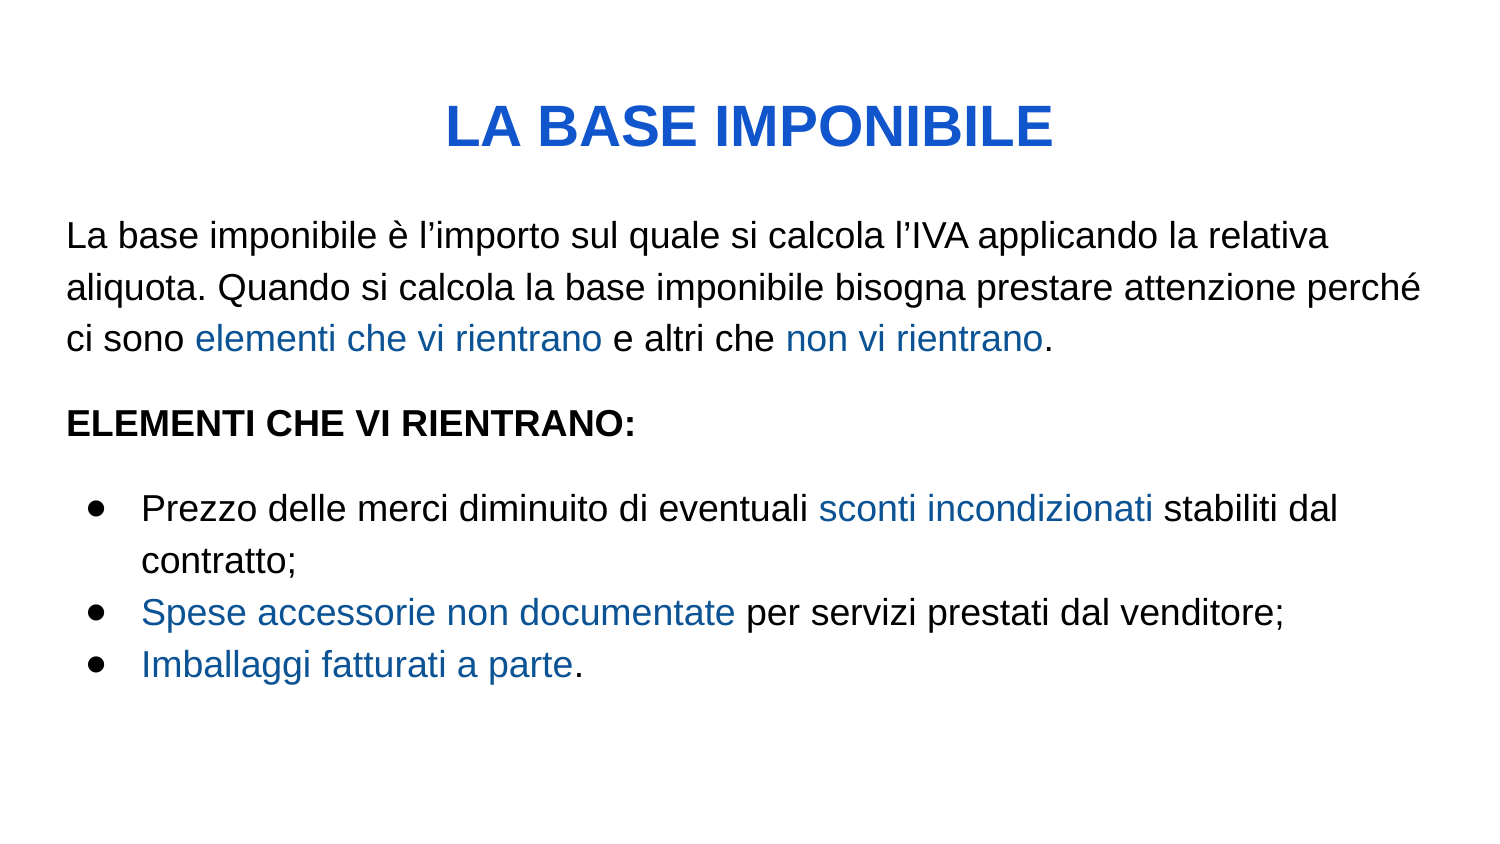

# LA BASE IMPONIBILE
La base imponibile è l’importo sul quale si calcola l’IVA applicando la relativa aliquota. Quando si calcola la base imponibile bisogna prestare attenzione perché ci sono elementi che vi rientrano e altri che non vi rientrano.
ELEMENTI CHE VI RIENTRANO:
Prezzo delle merci diminuito di eventuali sconti incondizionati stabiliti dal contratto;
Spese accessorie non documentate per servizi prestati dal venditore;
Imballaggi fatturati a parte.